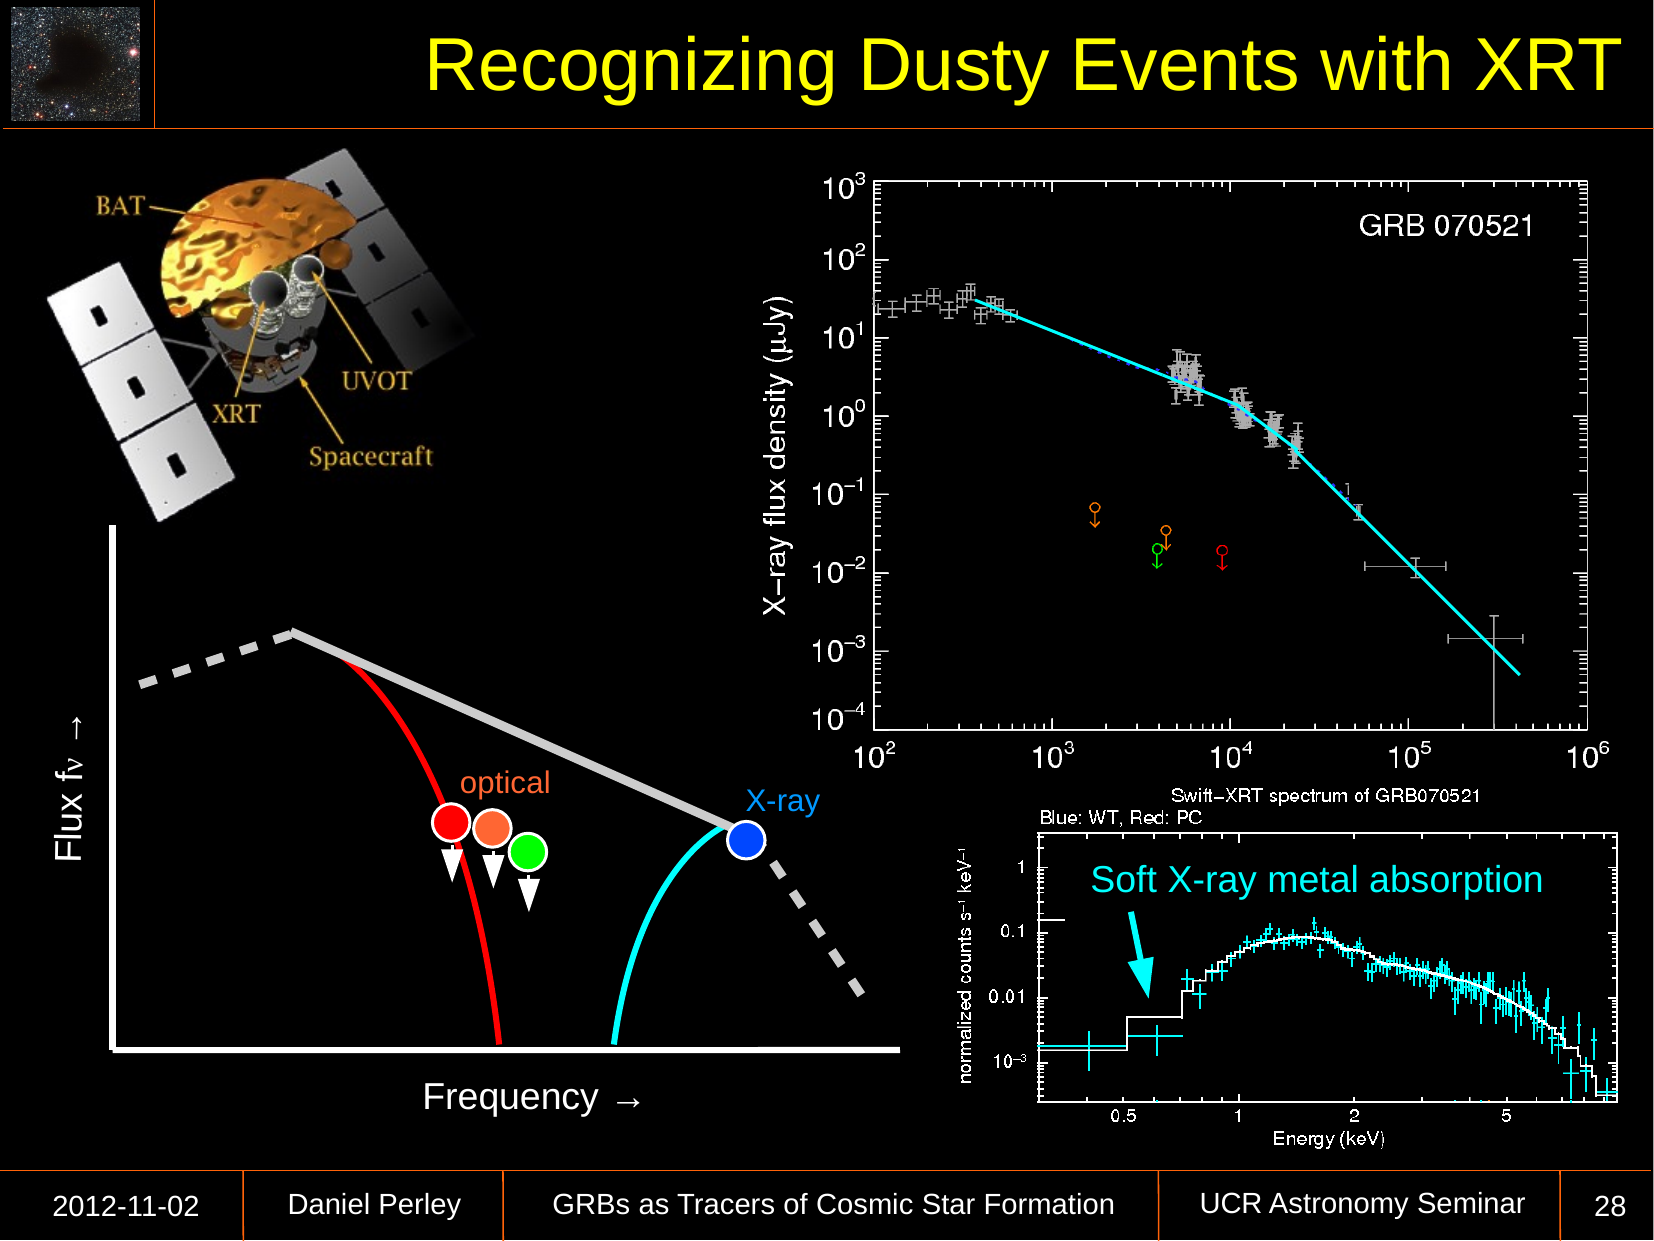

# Recognizing Dusty Events with XRT
Flux fν →
optical
X-ray
Soft X-ray metal absorption
Frequency →
2012-11-02
28